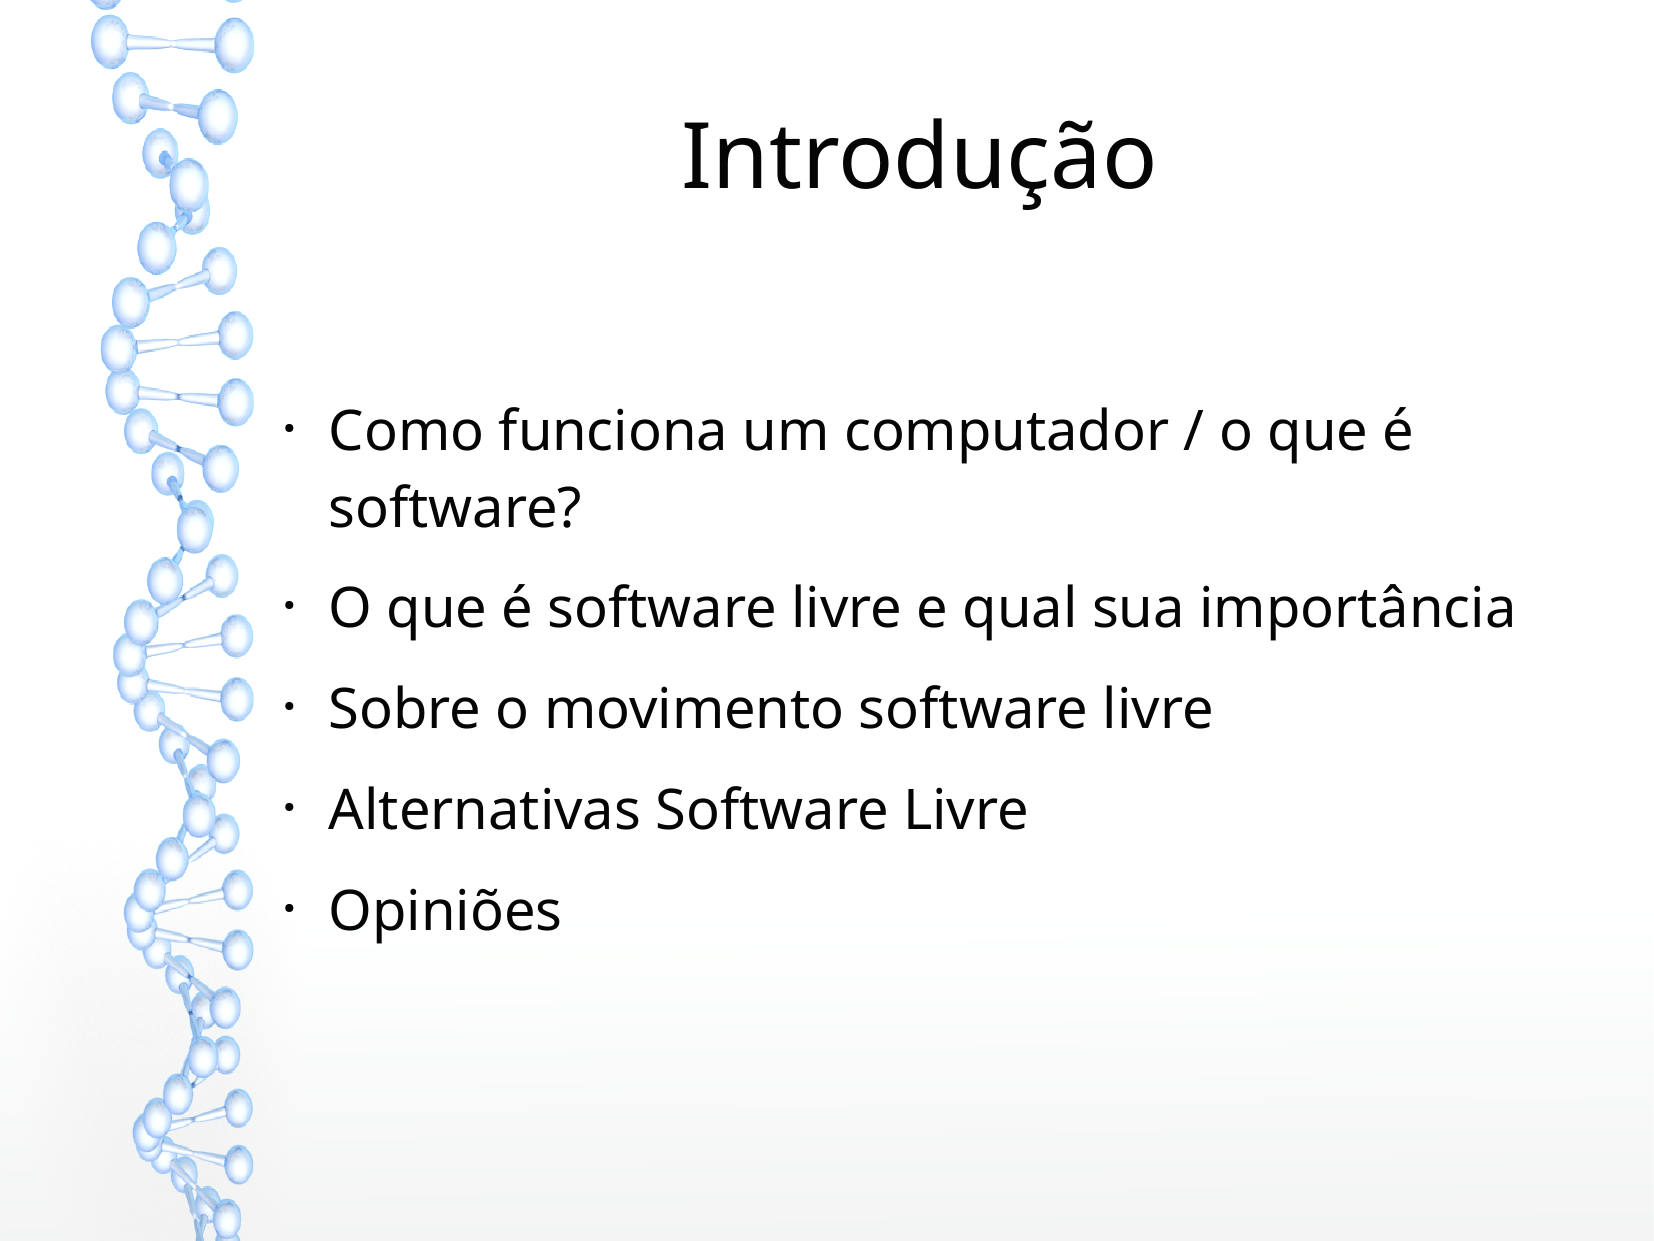

# Introdução
Como funciona um computador / o que é software?
O que é software livre e qual sua importância
Sobre o movimento software livre
Alternativas Software Livre
Opiniões